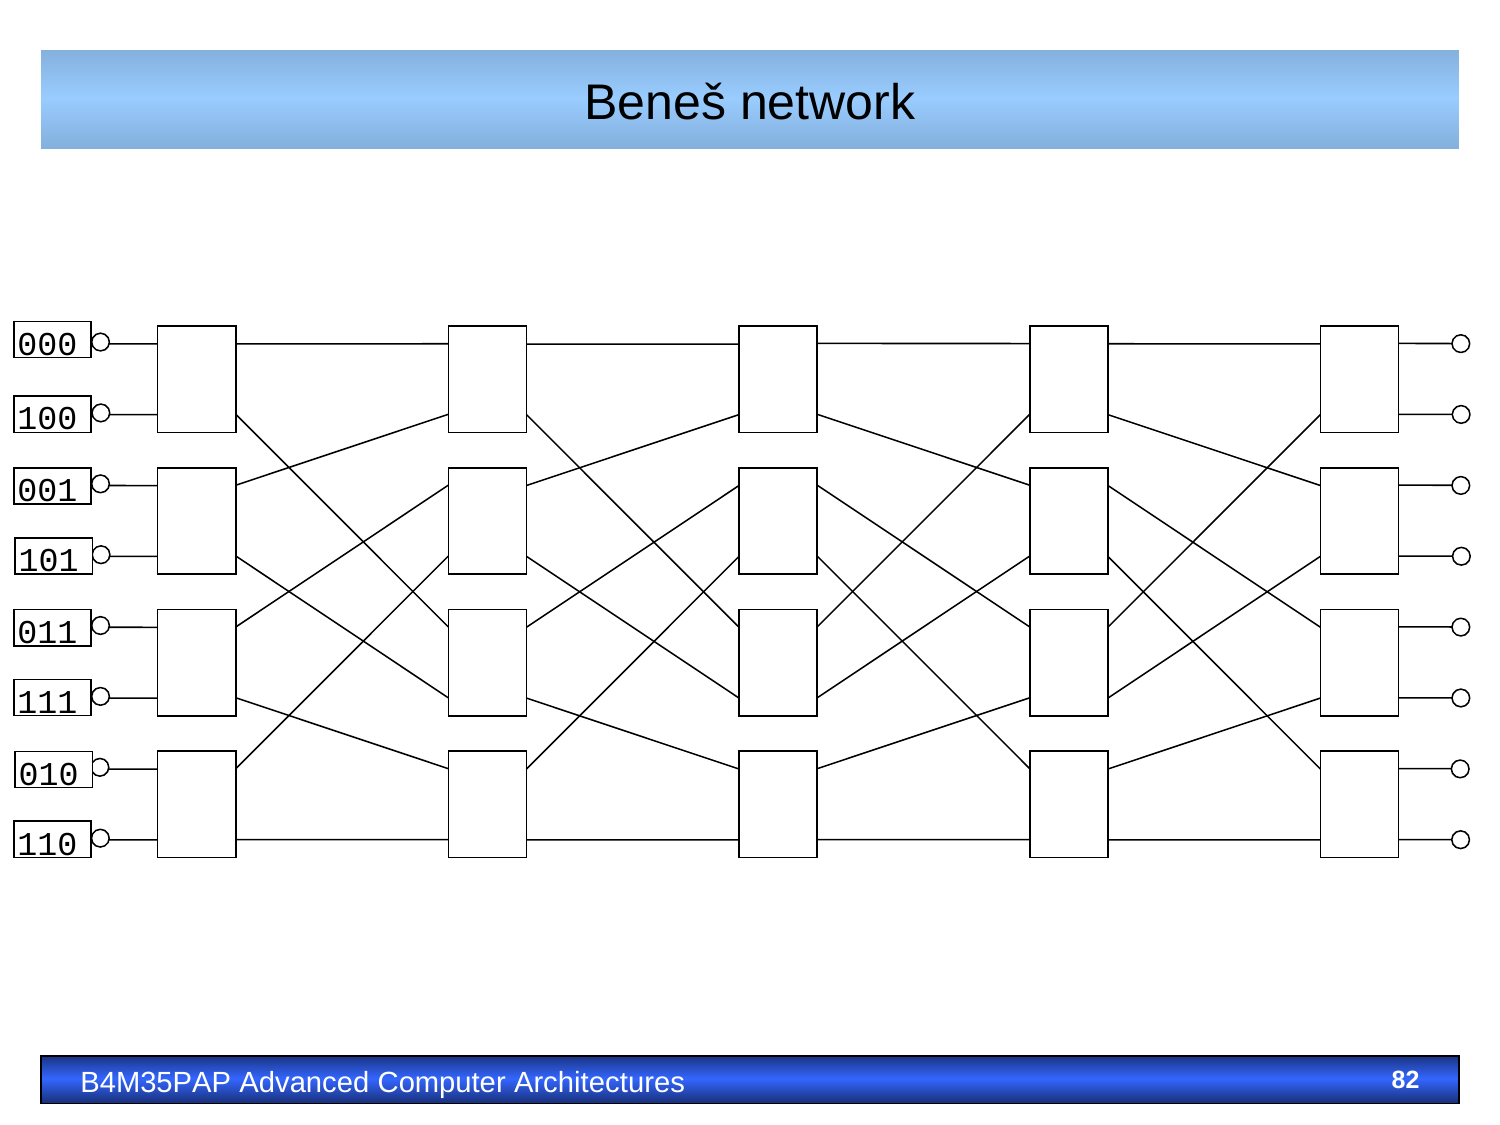

# Beneš network
000
100
001
101
011
111
010
110